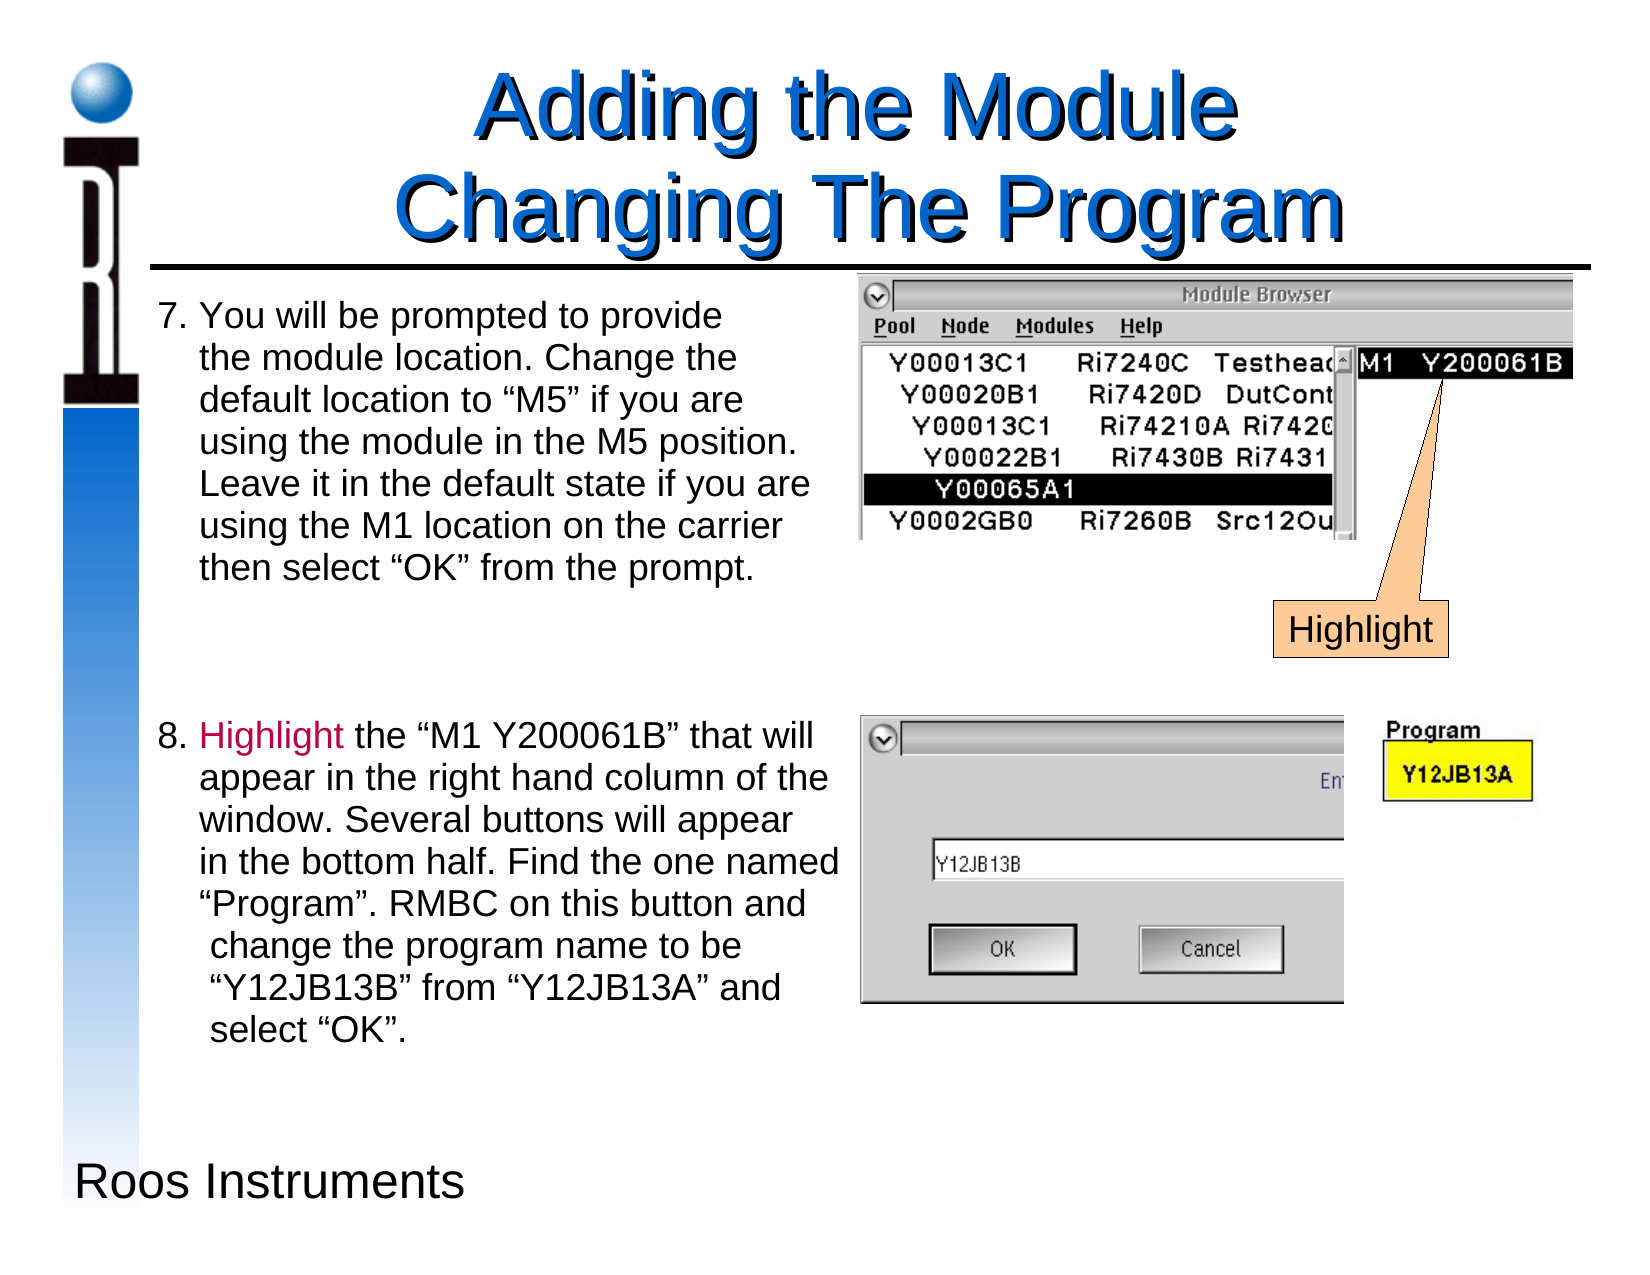

# Adding the Module Changing The Program
7. You will be prompted to provide
 the module location. Change the
 default location to “M5” if you are
 using the module in the M5 position.
 Leave it in the default state if you are
 using the M1 location on the carrier
 then select “OK” from the prompt.
8. Highlight the “M1 Y200061B” that will
 appear in the right hand column of the
 window. Several buttons will appear
 in the bottom half. Find the one named
 “Program”. RMBC on this button and
 change the program name to be
 “Y12JB13B” from “Y12JB13A” and
 select “OK”.
Highlight